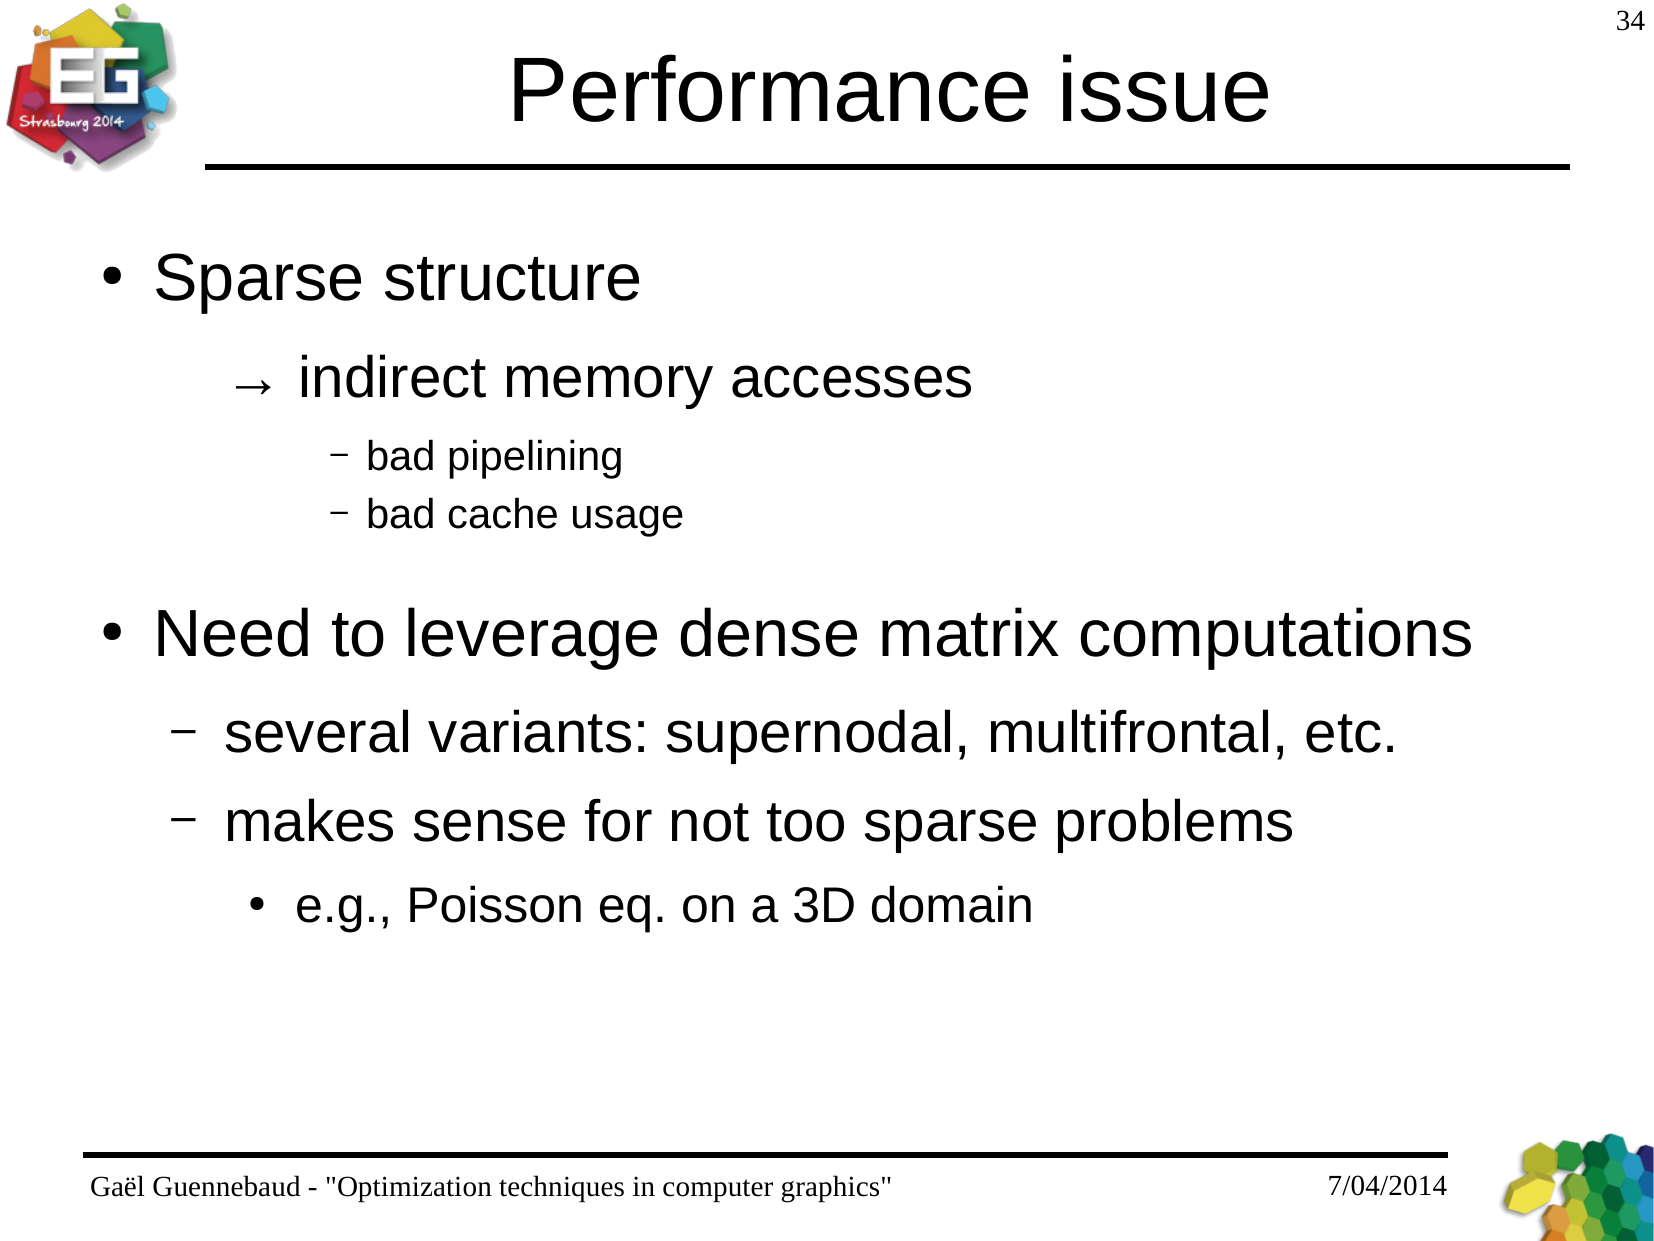

34
# Performance issue
Sparse structure
→ indirect memory accesses
bad pipelining
bad cache usage
Need to leverage dense matrix computations
several variants: supernodal, multifrontal, etc.
makes sense for not too sparse problems
e.g., Poisson eq. on a 3D domain
7/04/2014
Gaël Guennebaud - "Optimization techniques in computer graphics"